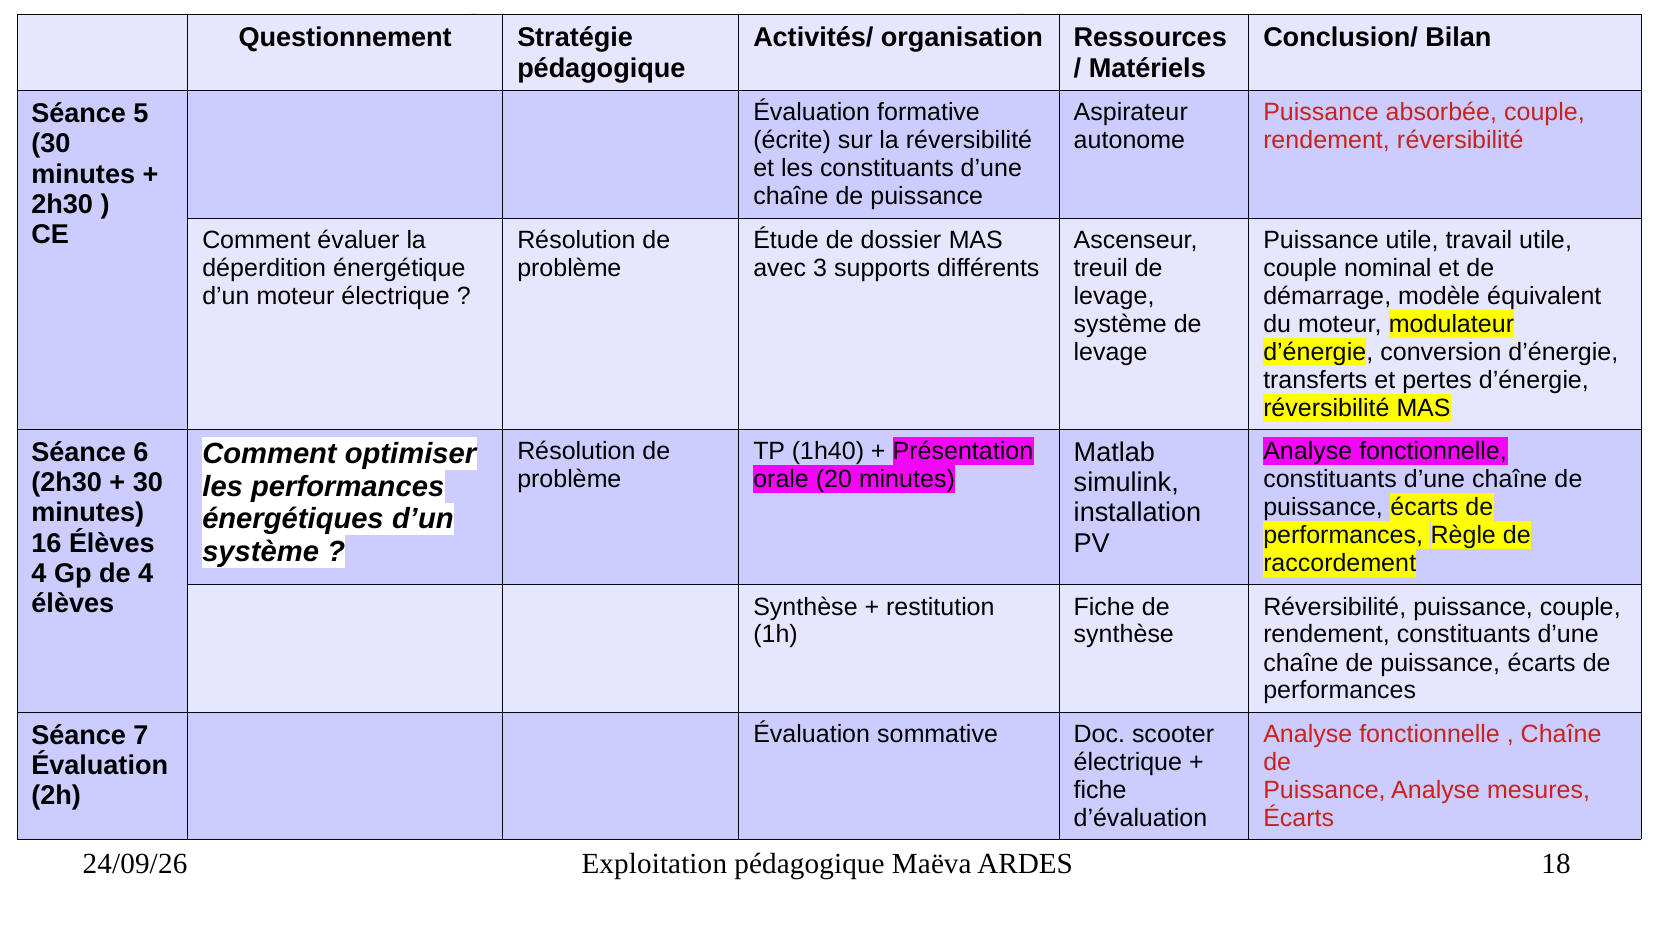

# Déroulement de la séquence
| | Questionnement | Stratégie pédagogique | Activités/ organisation | Ressources/ Matériels | Conclusion/ Bilan |
| --- | --- | --- | --- | --- | --- |
| Séance 5 (30 minutes + 2h30 ) CE | | | Évaluation formative (écrite) sur la réversibilité et les constituants d’une chaîne de puissance | Aspirateur autonome | Puissance absorbée, couple, rendement, réversibilité |
| | Comment évaluer la déperdition énergétique d’un moteur électrique ? | Résolution de problème | Étude de dossier MAS avec 3 supports différents | Ascenseur, treuil de levage, système de levage | Puissance utile, travail utile, couple nominal et de démarrage, modèle équivalent du moteur, modulateur d’énergie, conversion d’énergie, transferts et pertes d’énergie, réversibilité MAS |
| Séance 6 (2h30 + 30 minutes) 16 Élèves 4 Gp de 4 élèves | Comment optimiser les performances énergétiques d’un système ? | Résolution de problème | TP (1h40) + Présentation orale (20 minutes) | Matlab simulink, installation PV | Analyse fonctionnelle, constituants d’une chaîne de puissance, écarts de performances, Règle de raccordement |
| | | | Synthèse + restitution (1h) | Fiche de synthèse | Réversibilité, puissance, couple, rendement, constituants d’une chaîne de puissance, écarts de performances |
| Séance 7 Évaluation (2h) | | | Évaluation sommative | Doc. scooter électrique + fiche d’évaluation | Analyse fonctionnelle , Chaîne de Puissance, Analyse mesures, Écarts |
Exploitation pédagogique Maëva ARDES
18